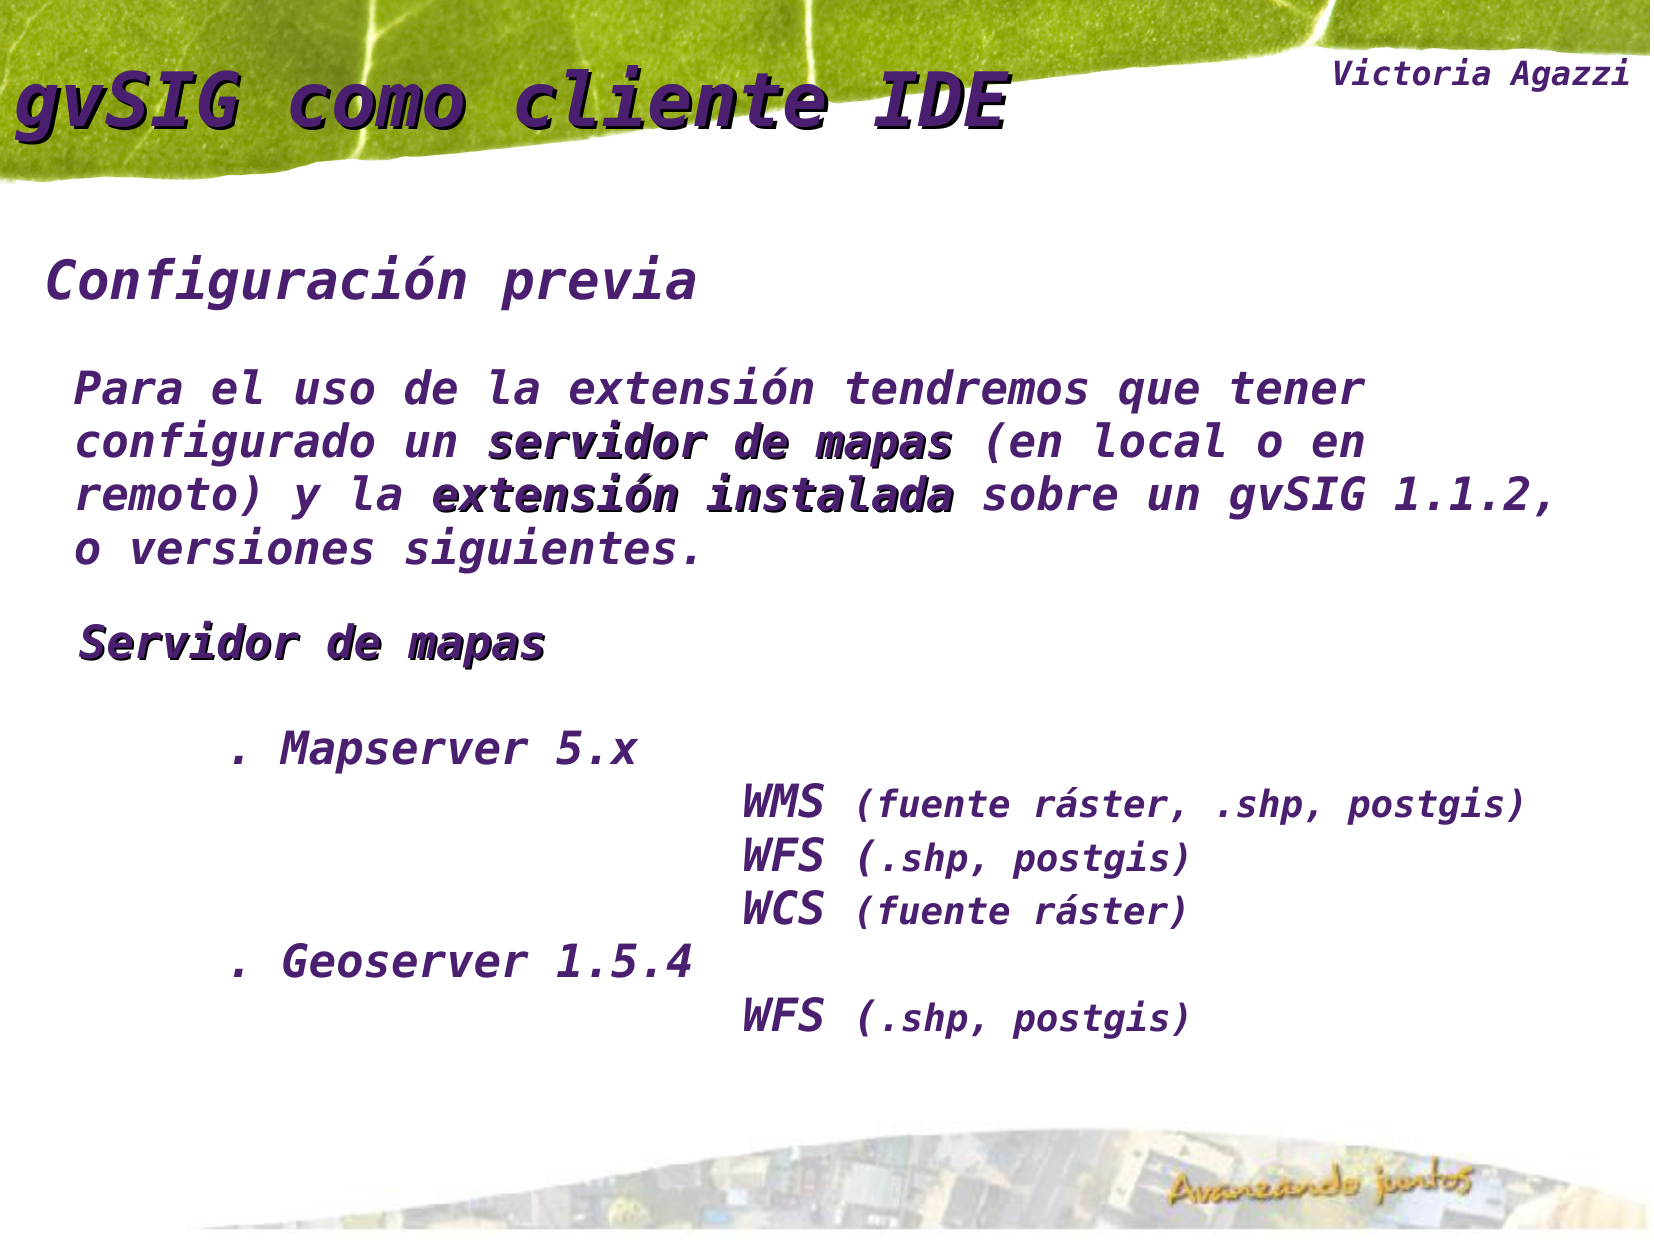

gvSIG como cliente IDE
Victoria Agazzi
Configuración previa
Para el uso de la extensión tendremos que tener configurado un servidor de mapas (en local o en remoto) y la extensión instalada sobre un gvSIG 1.1.2, o versiones siguientes.
Servidor de mapas
		. Mapserver 5.x
									WMS (fuente ráster, .shp, postgis)
									WFS (.shp, postgis)
									WCS (fuente ráster)
		. Geoserver 1.5.4
									WFS (.shp, postgis)